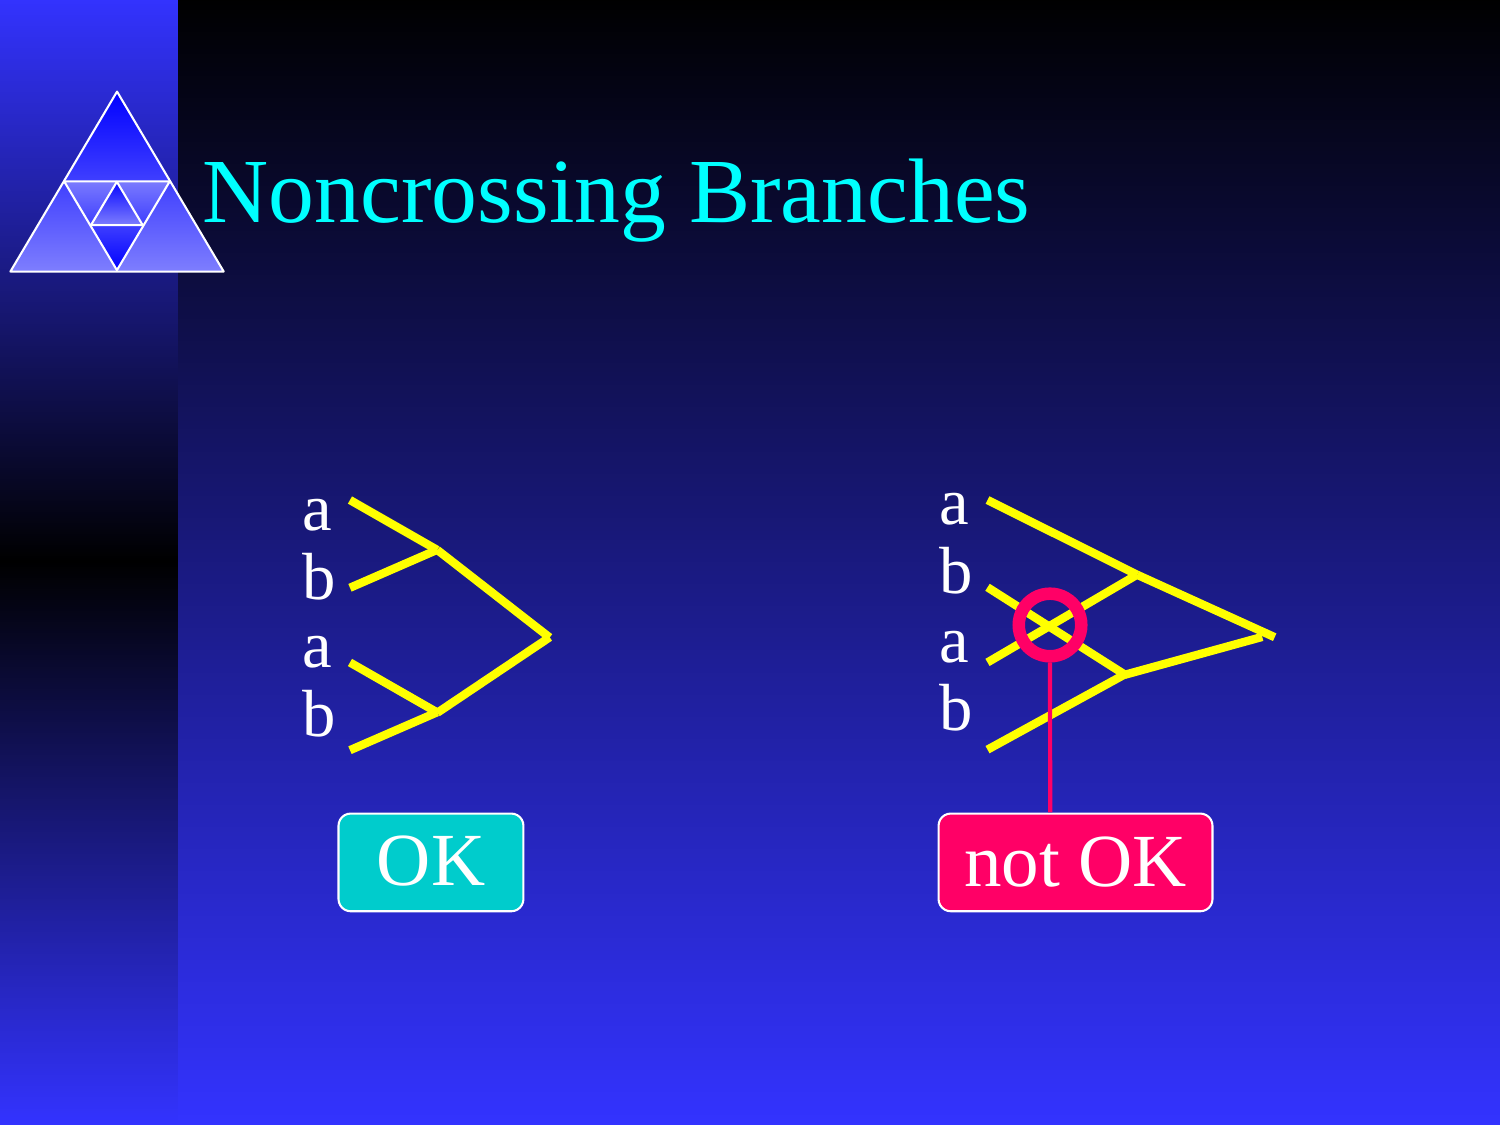

# Noncrossing Branches
a b a b
a b a b
OK
not OK